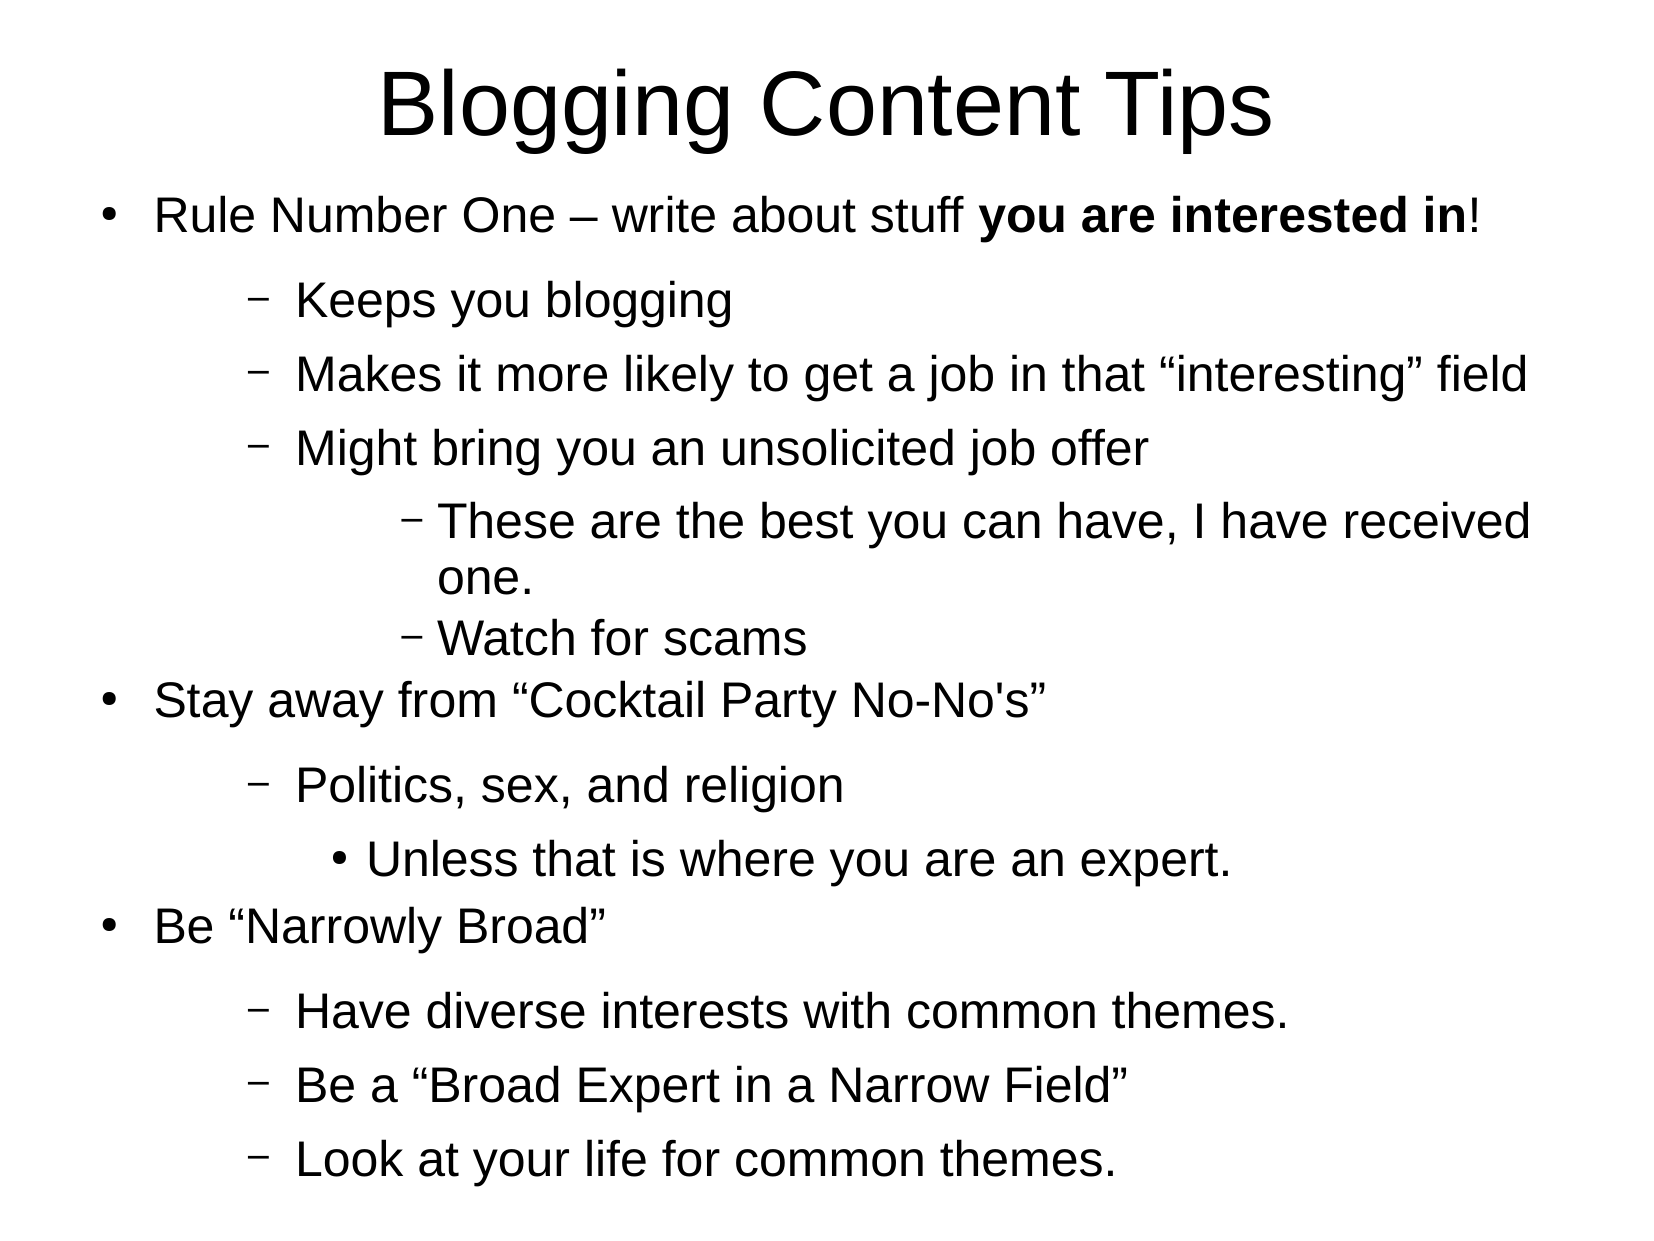

# Blogging Content Tips
Rule Number One – write about stuff you are interested in!
Keeps you blogging
Makes it more likely to get a job in that “interesting” field
Might bring you an unsolicited job offer
These are the best you can have, I have received one.
Watch for scams
Stay away from “Cocktail Party No-No's”
Politics, sex, and religion
Unless that is where you are an expert.
Be “Narrowly Broad”
Have diverse interests with common themes.
Be a “Broad Expert in a Narrow Field”
Look at your life for common themes.